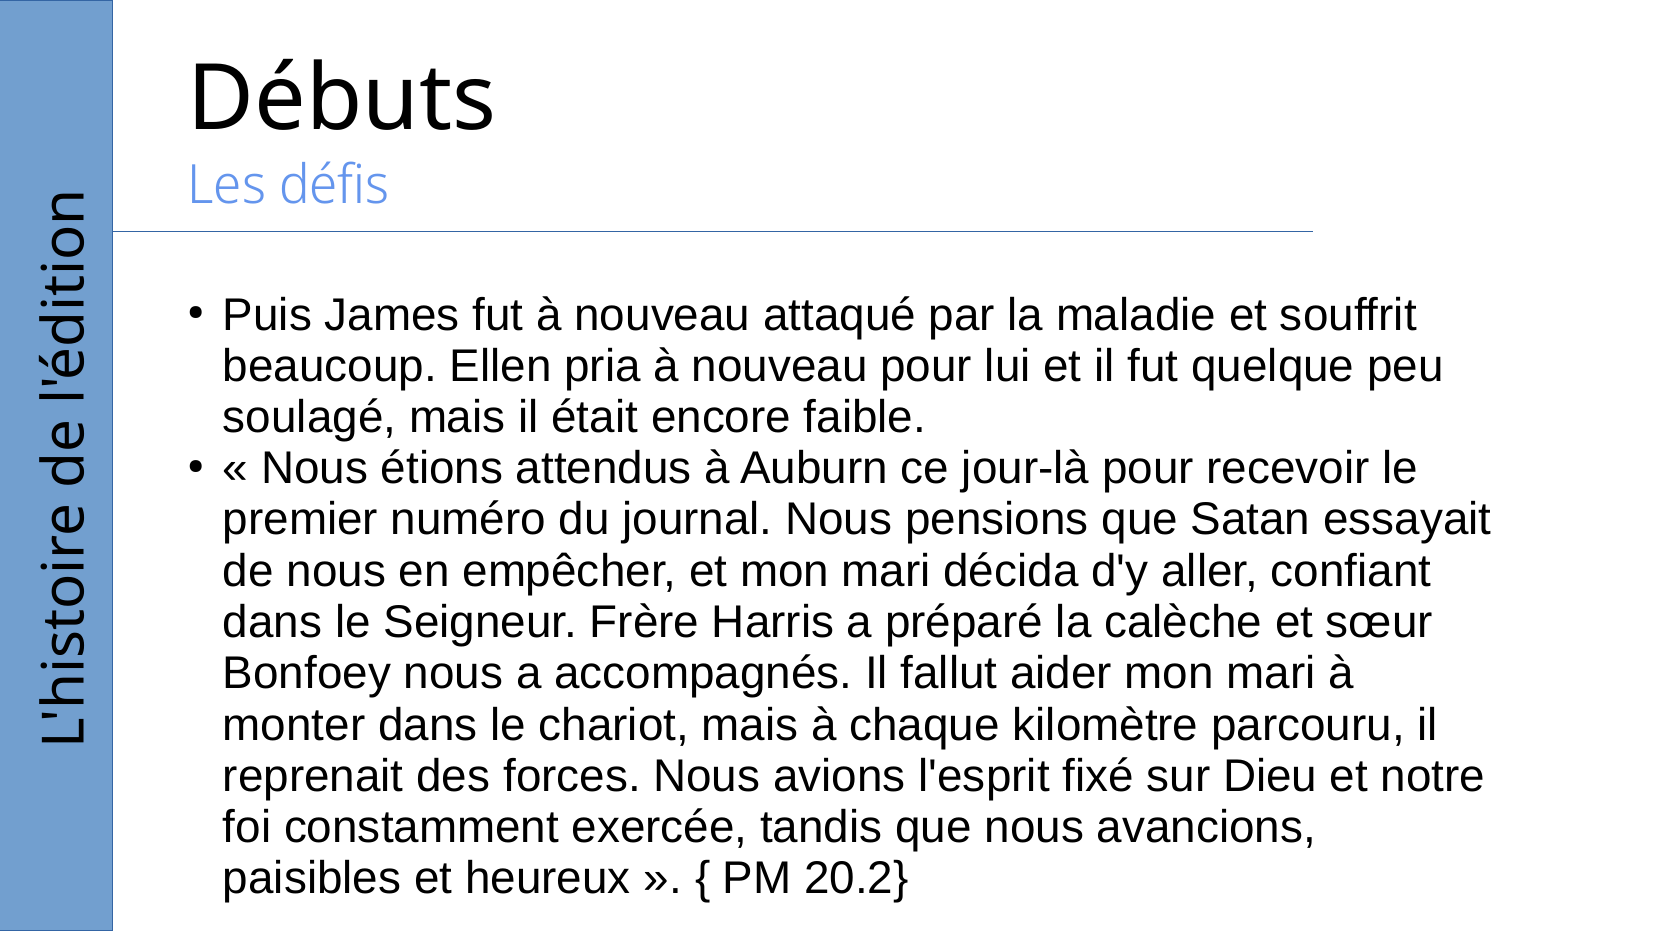

Débuts
Les défis
# Puis James fut à nouveau attaqué par la maladie et souffrit beaucoup. Ellen pria à nouveau pour lui et il fut quelque peu soulagé, mais il était encore faible.
« Nous étions attendus à Auburn ce jour-là pour recevoir le premier numéro du journal. Nous pensions que Satan essayait de nous en empêcher, et mon mari décida d'y aller, confiant dans le Seigneur. Frère Harris a préparé la calèche et sœur Bonfoey nous a accompagnés. Il fallut aider mon mari à monter dans le chariot, mais à chaque kilomètre parcouru, il reprenait des forces. Nous avions l'esprit fixé sur Dieu et notre foi constamment exercée, tandis que nous avancions, paisibles et heureux ». { PM 20.2}
L'histoire de l'édition